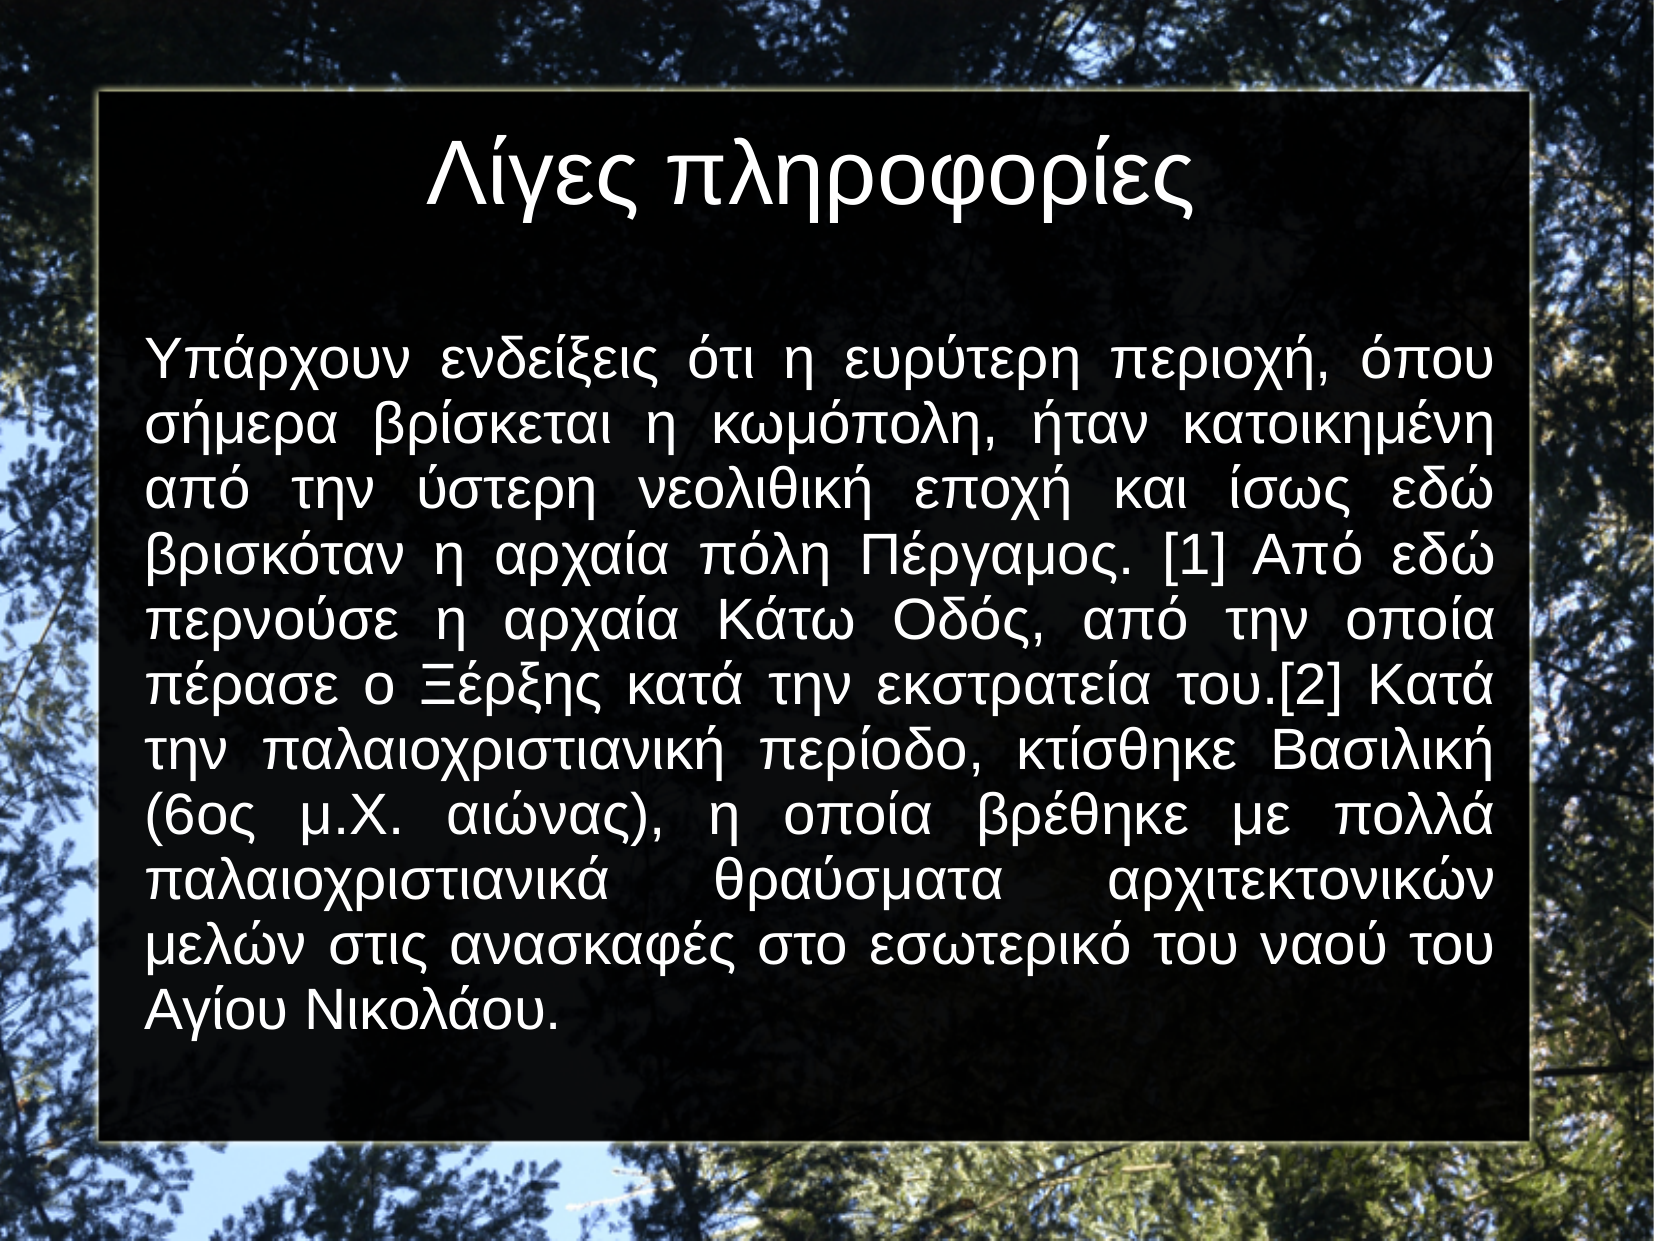

# Λίγες πληροφορίες
Υπάρχουν ενδείξεις ότι η ευρύτερη περιοχή, όπου σήμερα βρίσκεται η κωμόπολη, ήταν κατοικημένη από την ύστερη νεολιθική εποχή και ίσως εδώ βρισκόταν η αρχαία πόλη Πέργαμος. [1] Από εδώ περνούσε η αρχαία Κάτω Οδός, από την οποία πέρασε ο Ξέρξης κατά την εκστρατεία του.[2] Κατά την παλαιοχριστιανική περίοδο, κτίσθηκε Βασιλική (6ος μ.Χ. αιώνας), η οποία βρέθηκε με πολλά παλαιοχριστιανικά θραύσματα αρχιτεκτονικών μελών στις ανασκαφές στο εσωτερικό του ναού του Αγίου Νικολάου.